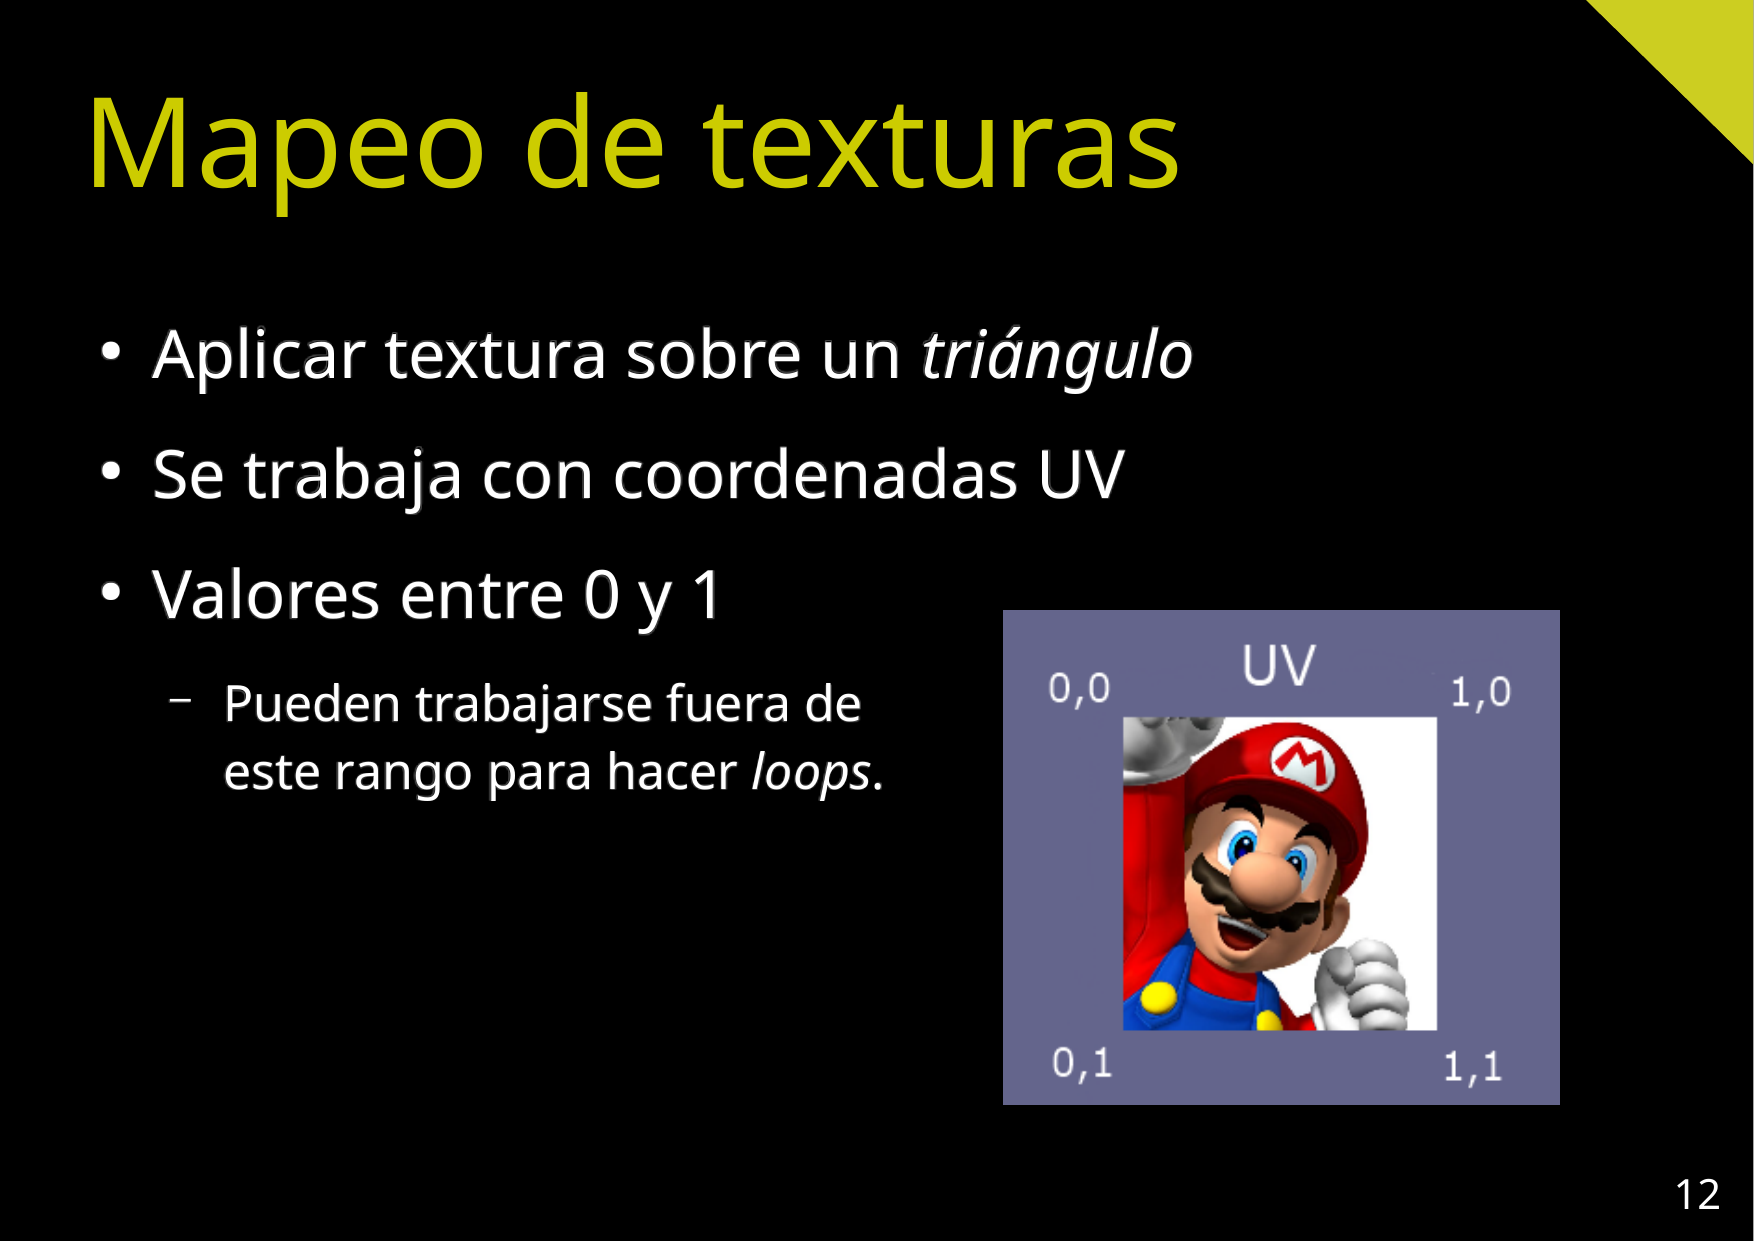

# Mapeo de texturas
Aplicar textura sobre un triángulo
Se trabaja con coordenadas UV
Valores entre 0 y 1
Pueden trabajarse fuera de
este rango para hacer loops.